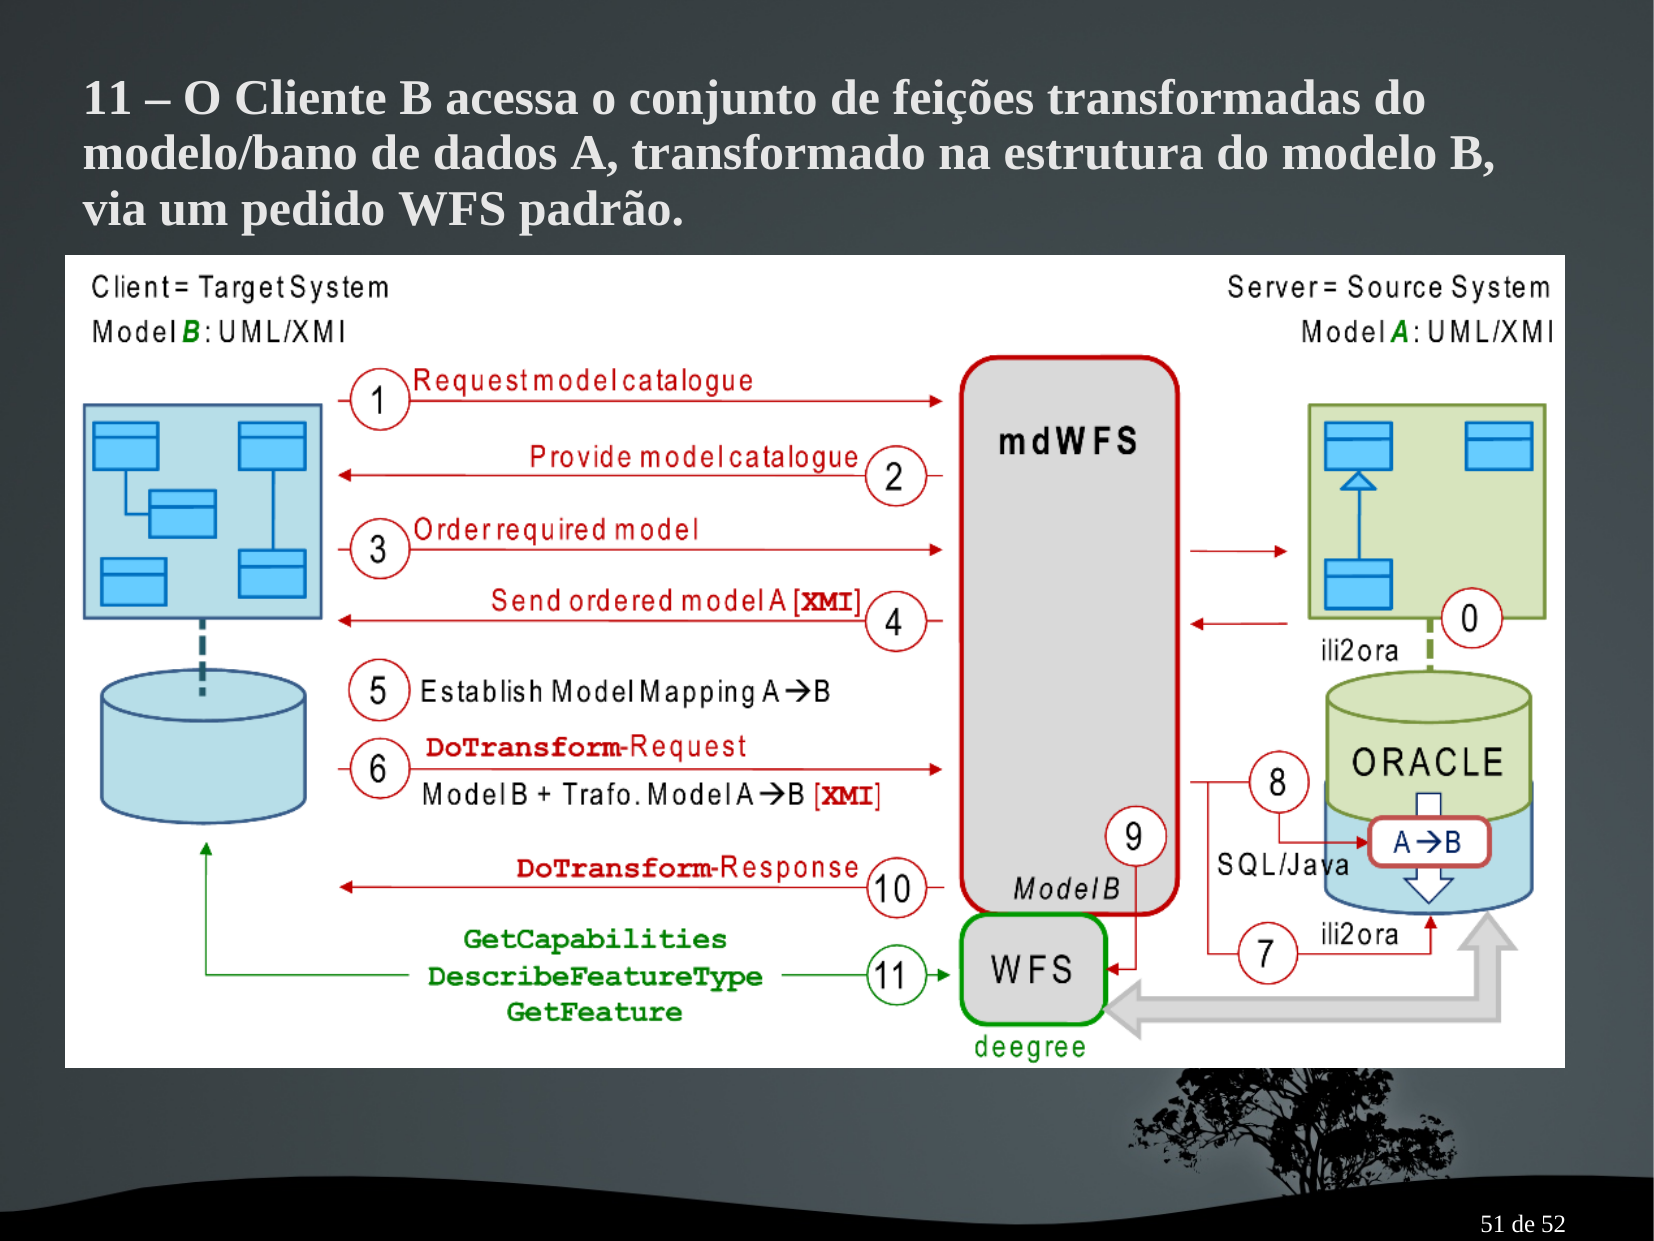

# 11 – O Cliente B acessa o conjunto de feições transformadas do modelo/bano de dados A, transformado na estrutura do modelo B, via um pedido WFS padrão.
51